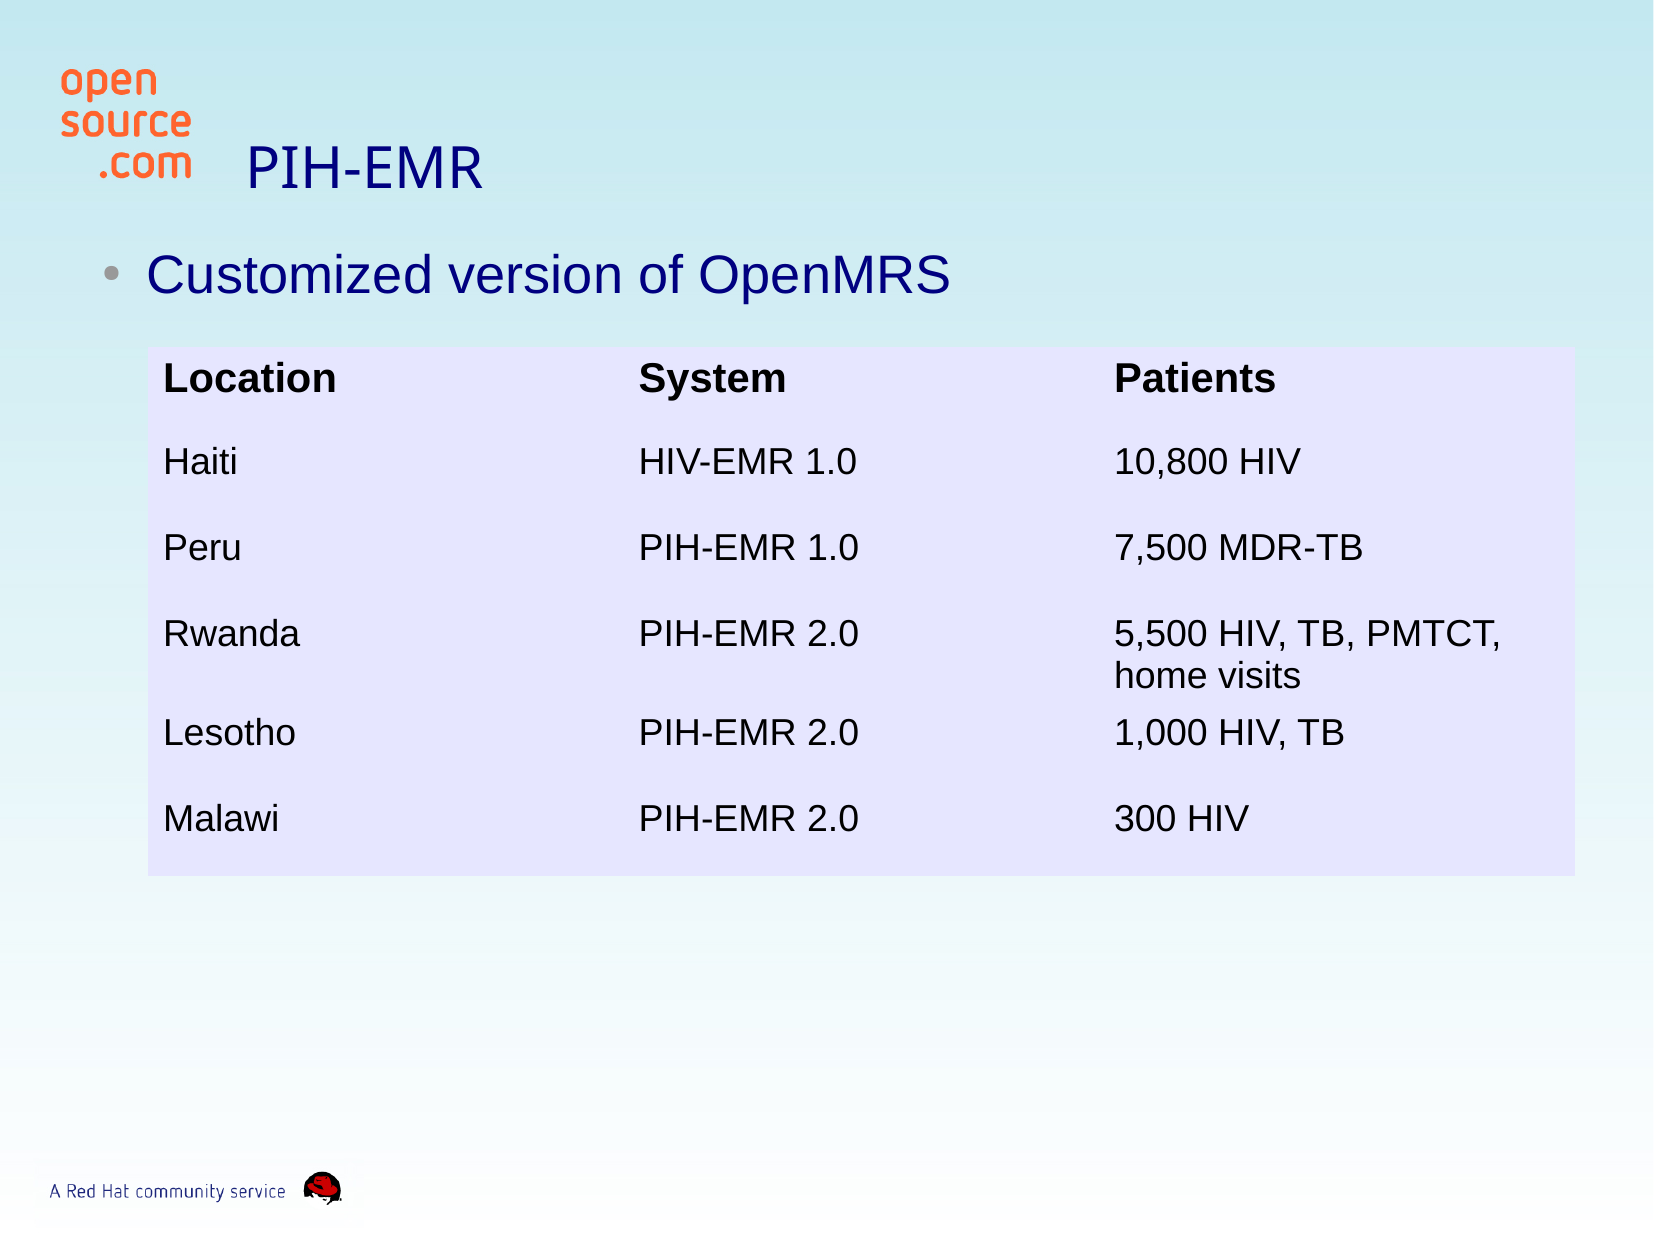

# Introduce Red Hat
PIH-EMR
Customized version of OpenMRS
| Location | System | Patients |
| --- | --- | --- |
| Haiti | HIV-EMR 1.0 | 10,800 HIV |
| Peru | PIH-EMR 1.0 | 7,500 MDR-TB |
| Rwanda | PIH-EMR 2.0 | 5,500 HIV, TB, PMTCT, home visits |
| Lesotho | PIH-EMR 2.0 | 1,000 HIV, TB |
| Malawi | PIH-EMR 2.0 | 300 HIV |